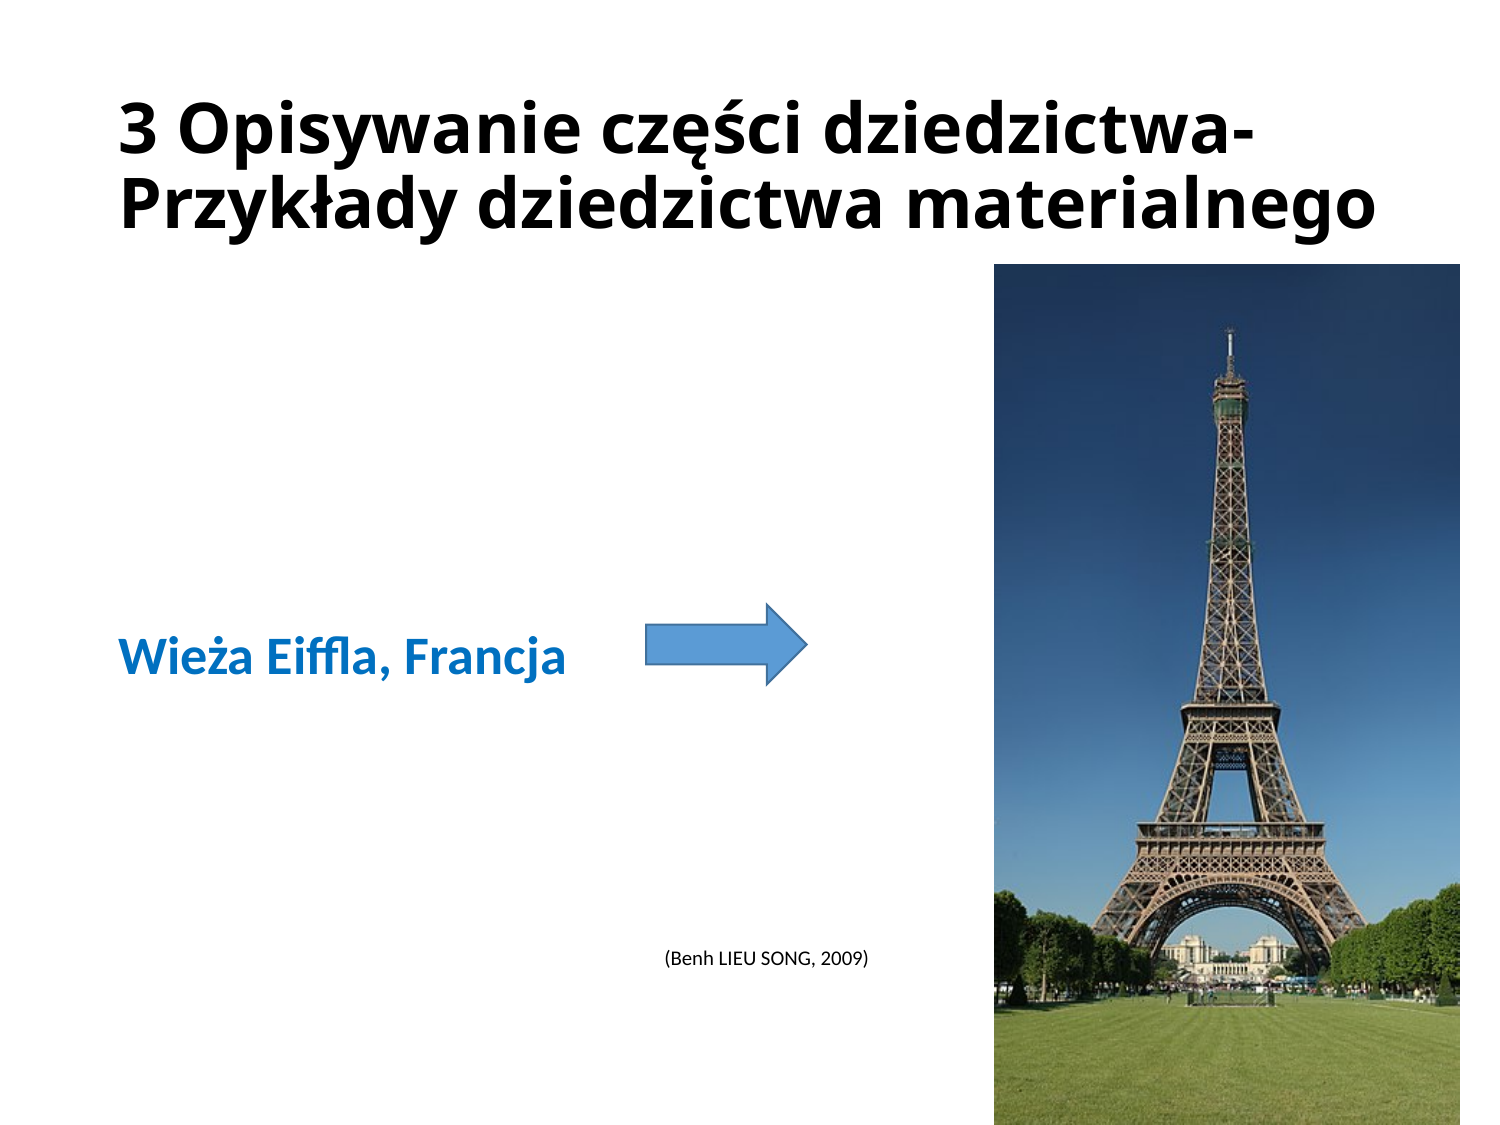

# 3 Opisywanie części dziedzictwa- Przykłady dziedzictwa materialnego
Wieża Eiffla, Francja
 (Benh LIEU SONG, 2009)